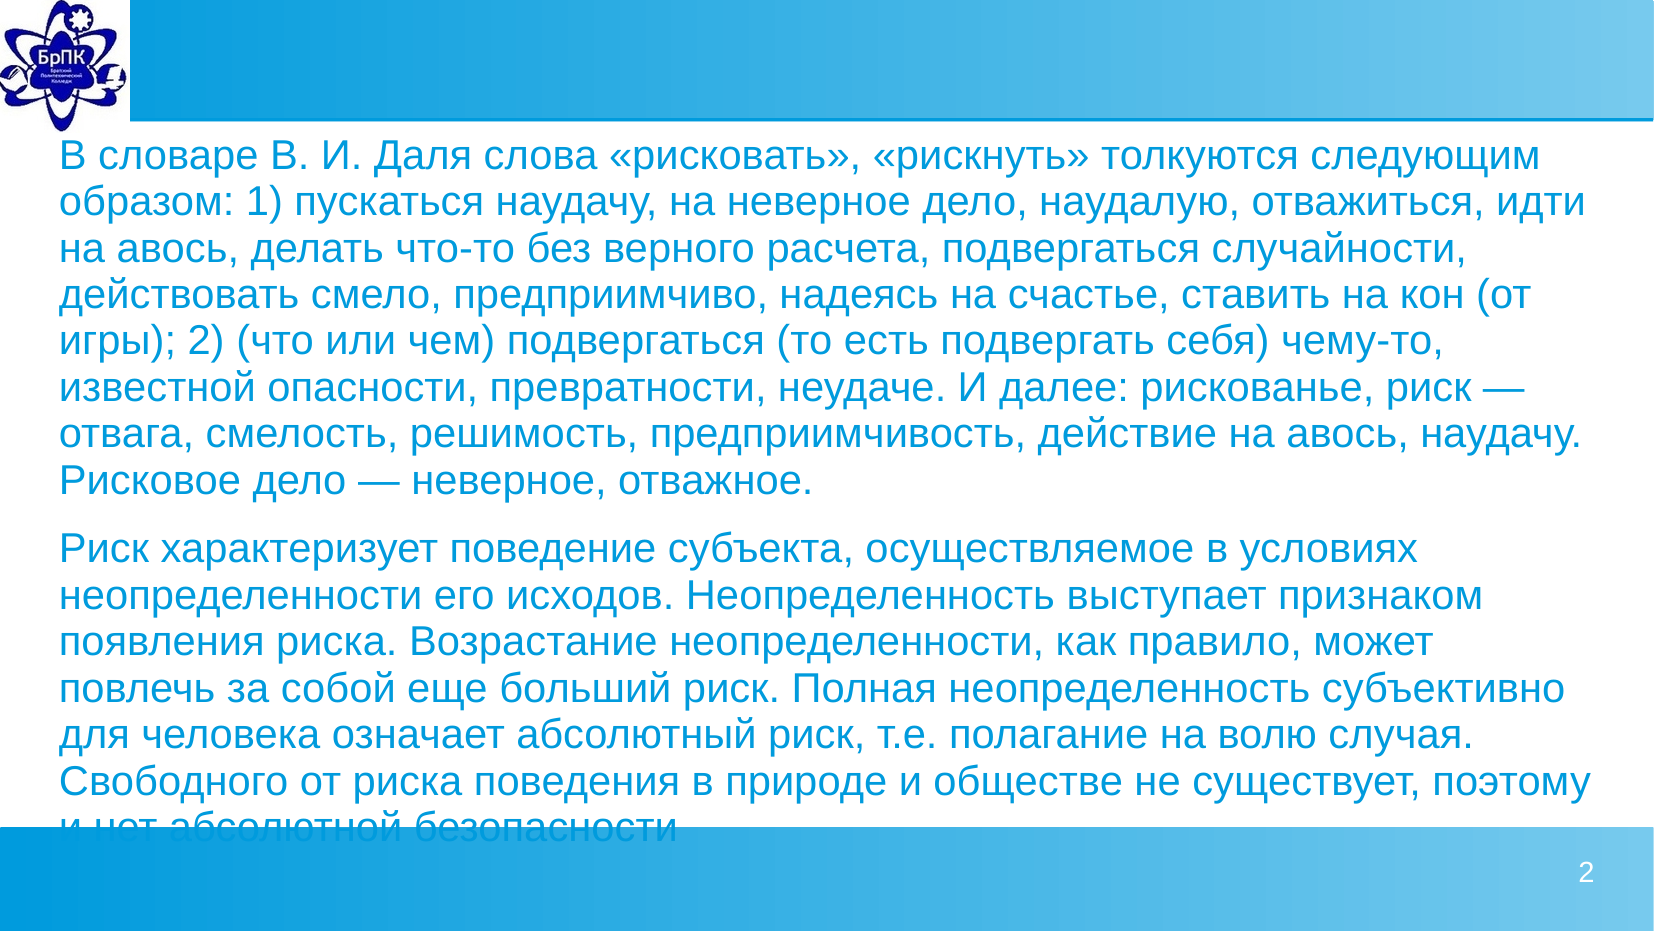

# В словаре В. И. Даля слова «рисковать», «рискнуть» толкуются следующим образом: 1) пускаться наудачу, на неверное дело, наудалую, отважиться, идти на авось, делать что-то без верного расчета, подвергаться случайности, действовать смело, предприимчиво, надеясь на счастье, ставить на кон (от игры); 2) (что или чем) подвергаться (то есть подвергать себя) чему-то, известной опасности, превратности, неудаче. И далее: рискованье, риск — отвага, смелость, решимость, предприимчивость, действие на авось, наудачу. Рисковое дело — неверное, отважное.
Риск характеризует поведение субъекта, осуществляемое в условиях неопределенности его исходов. Неопределенность выступает признаком появления риска. Возрастание неопределенности, как правило, может повлечь за собой еще больший риск. Полная неопределенность субъективно для человека означает абсолютный риск, т.е. полагание на волю случая. Свободного от риска поведения в природе и обществе не существует, поэтому и нет абсолютной безопасности
2